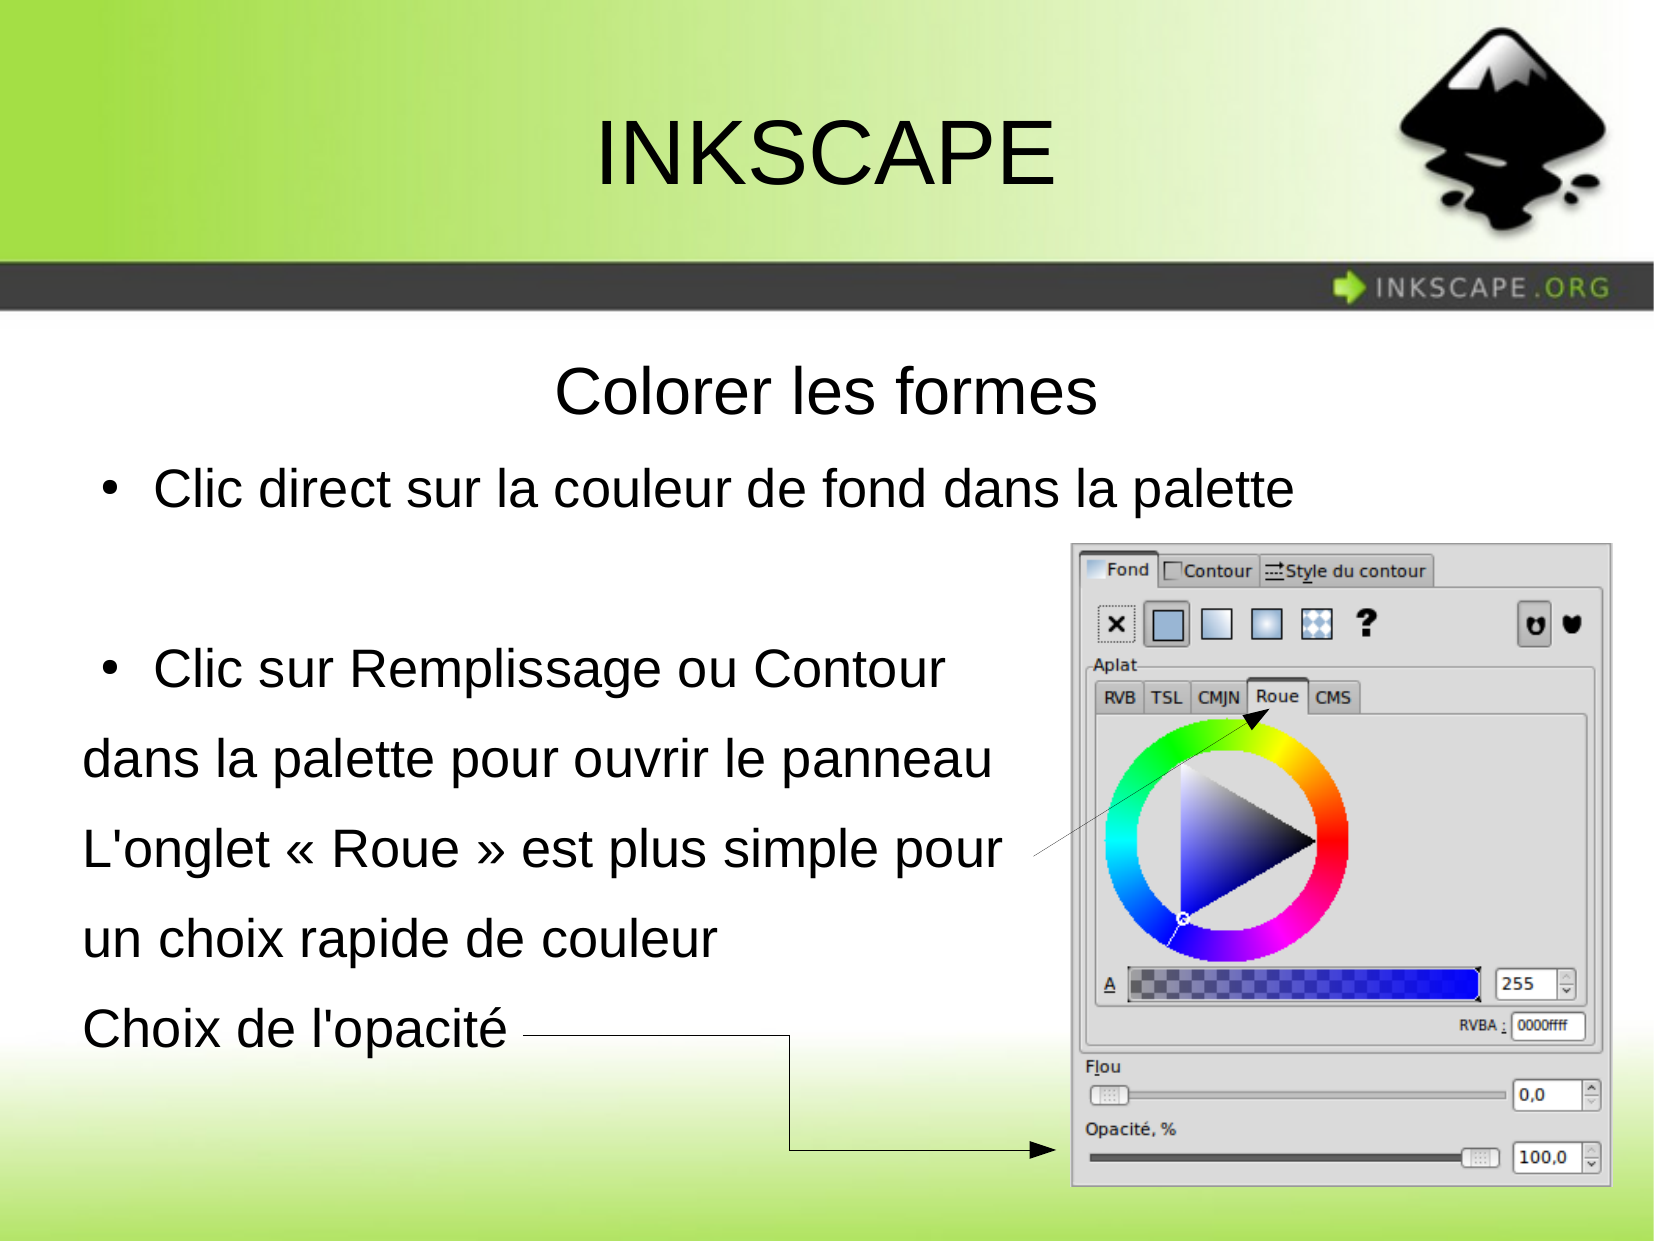

# INKSCAPE
Colorer les formes
Clic direct sur la couleur de fond dans la palette
Clic sur Remplissage ou Contour
dans la palette pour ouvrir le panneau
L'onglet « Roue » est plus simple pour
un choix rapide de couleur
Choix de l'opacité